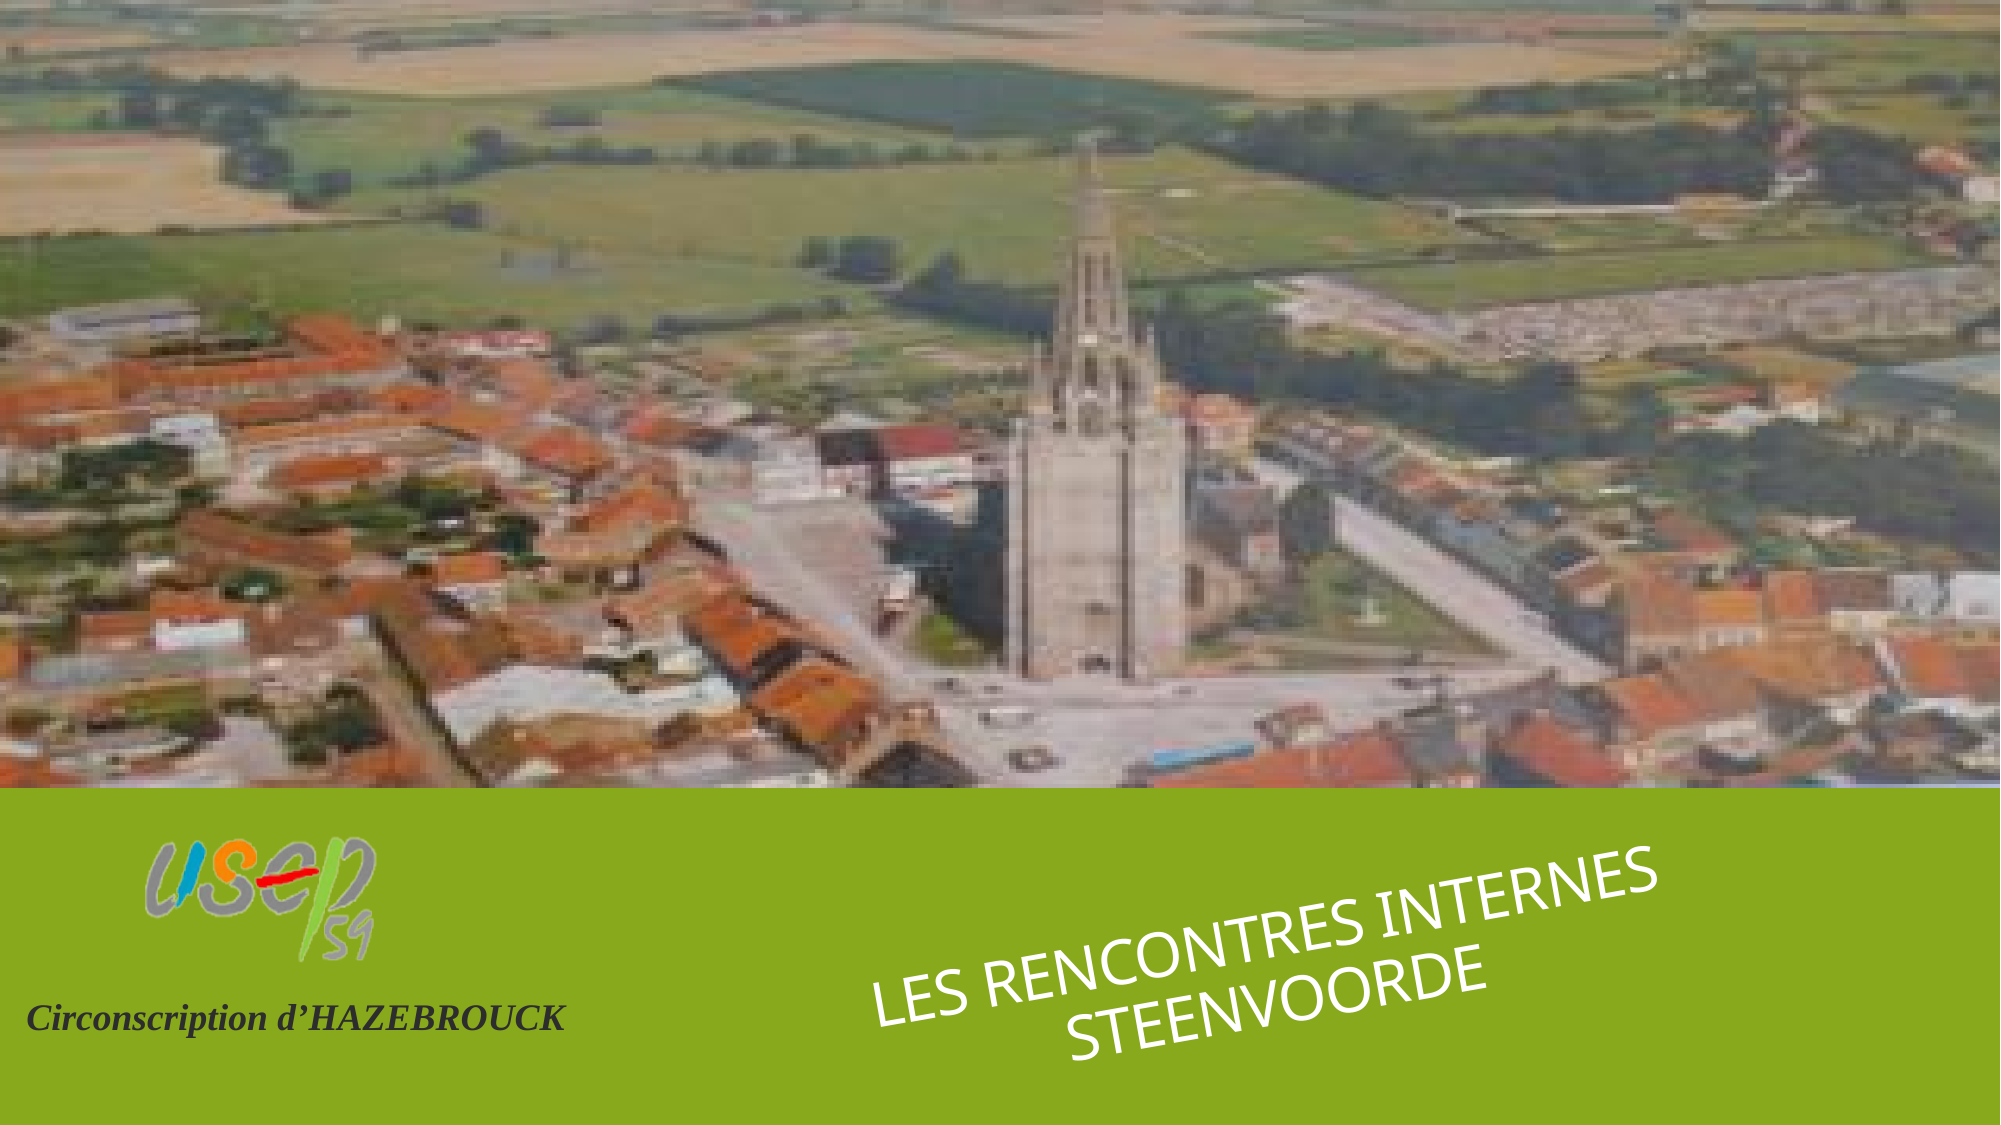

# Les rencontres internes steenvoorde
Circonscription d’HAZEBROUCK